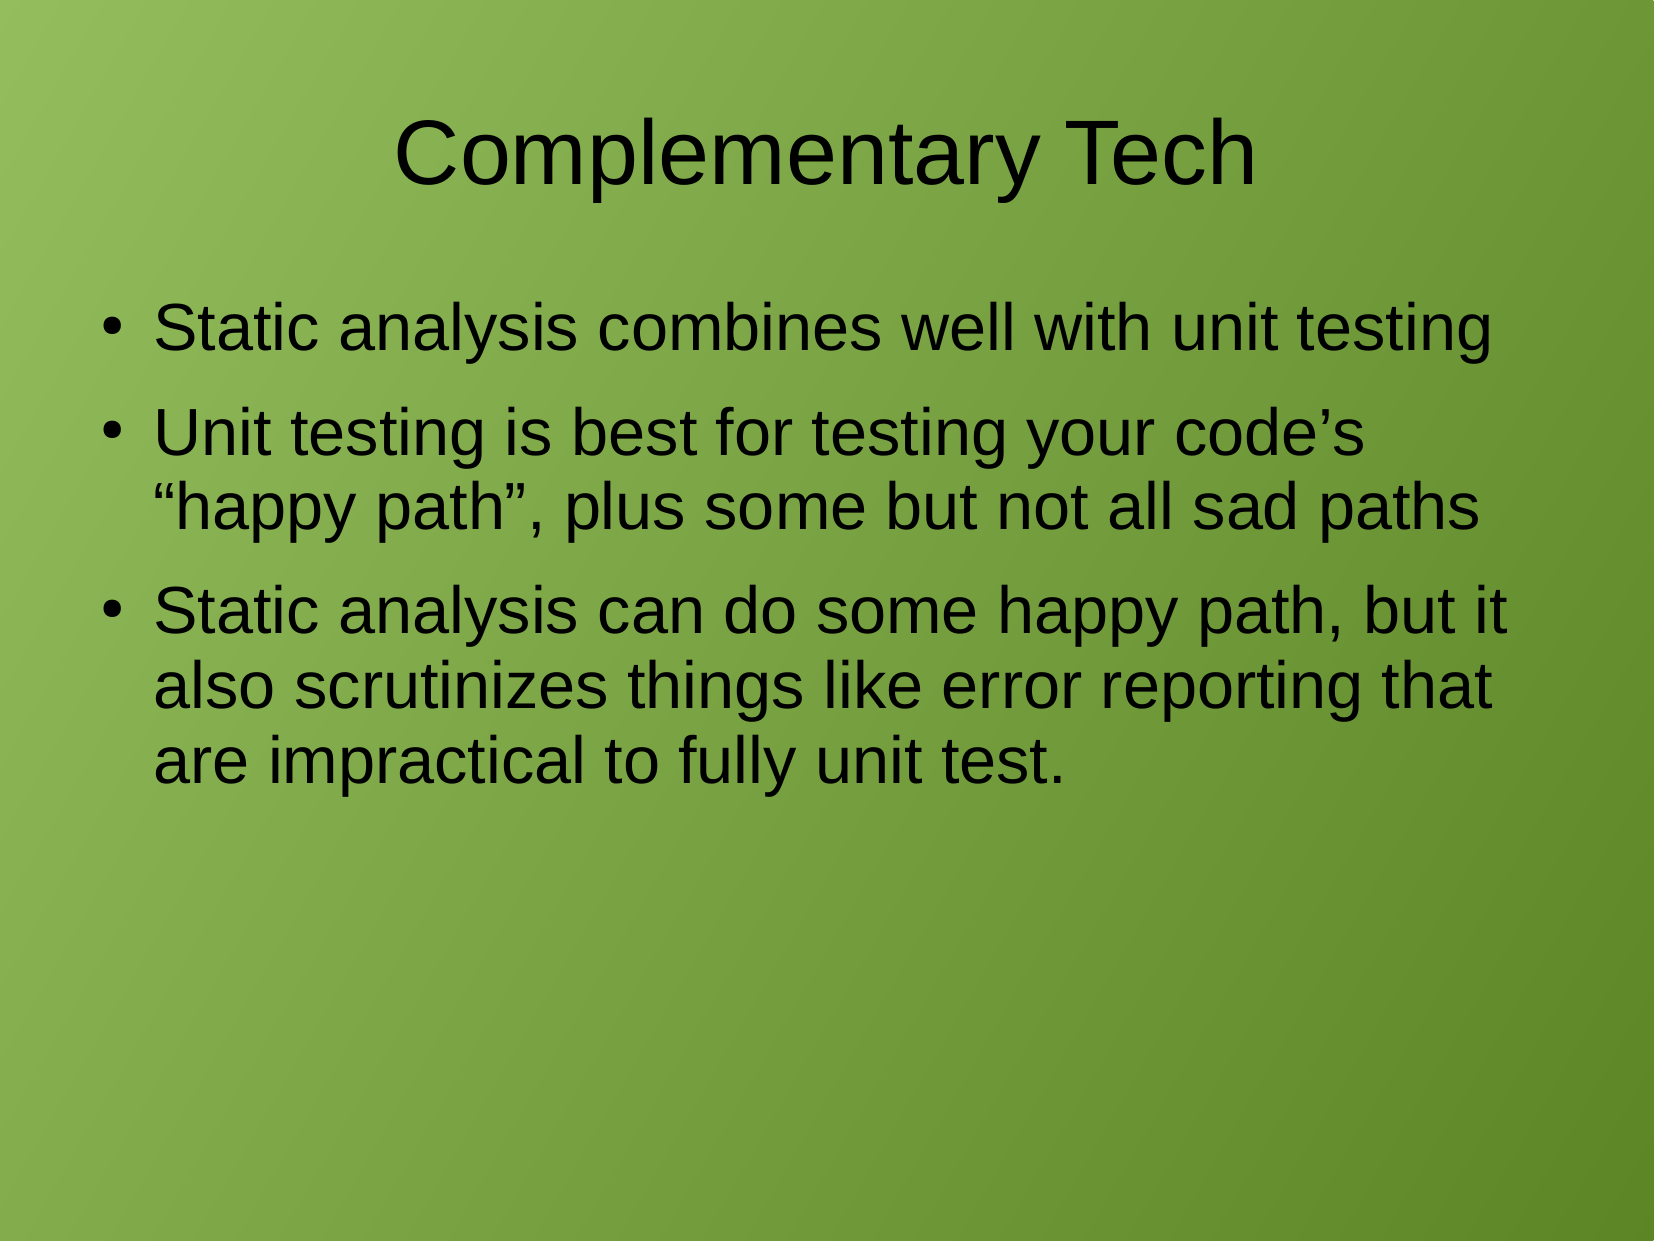

# Complementary Tech
Static analysis combines well with unit testing
Unit testing is best for testing your code’s “happy path”, plus some but not all sad paths
Static analysis can do some happy path, but it also scrutinizes things like error reporting that are impractical to fully unit test.